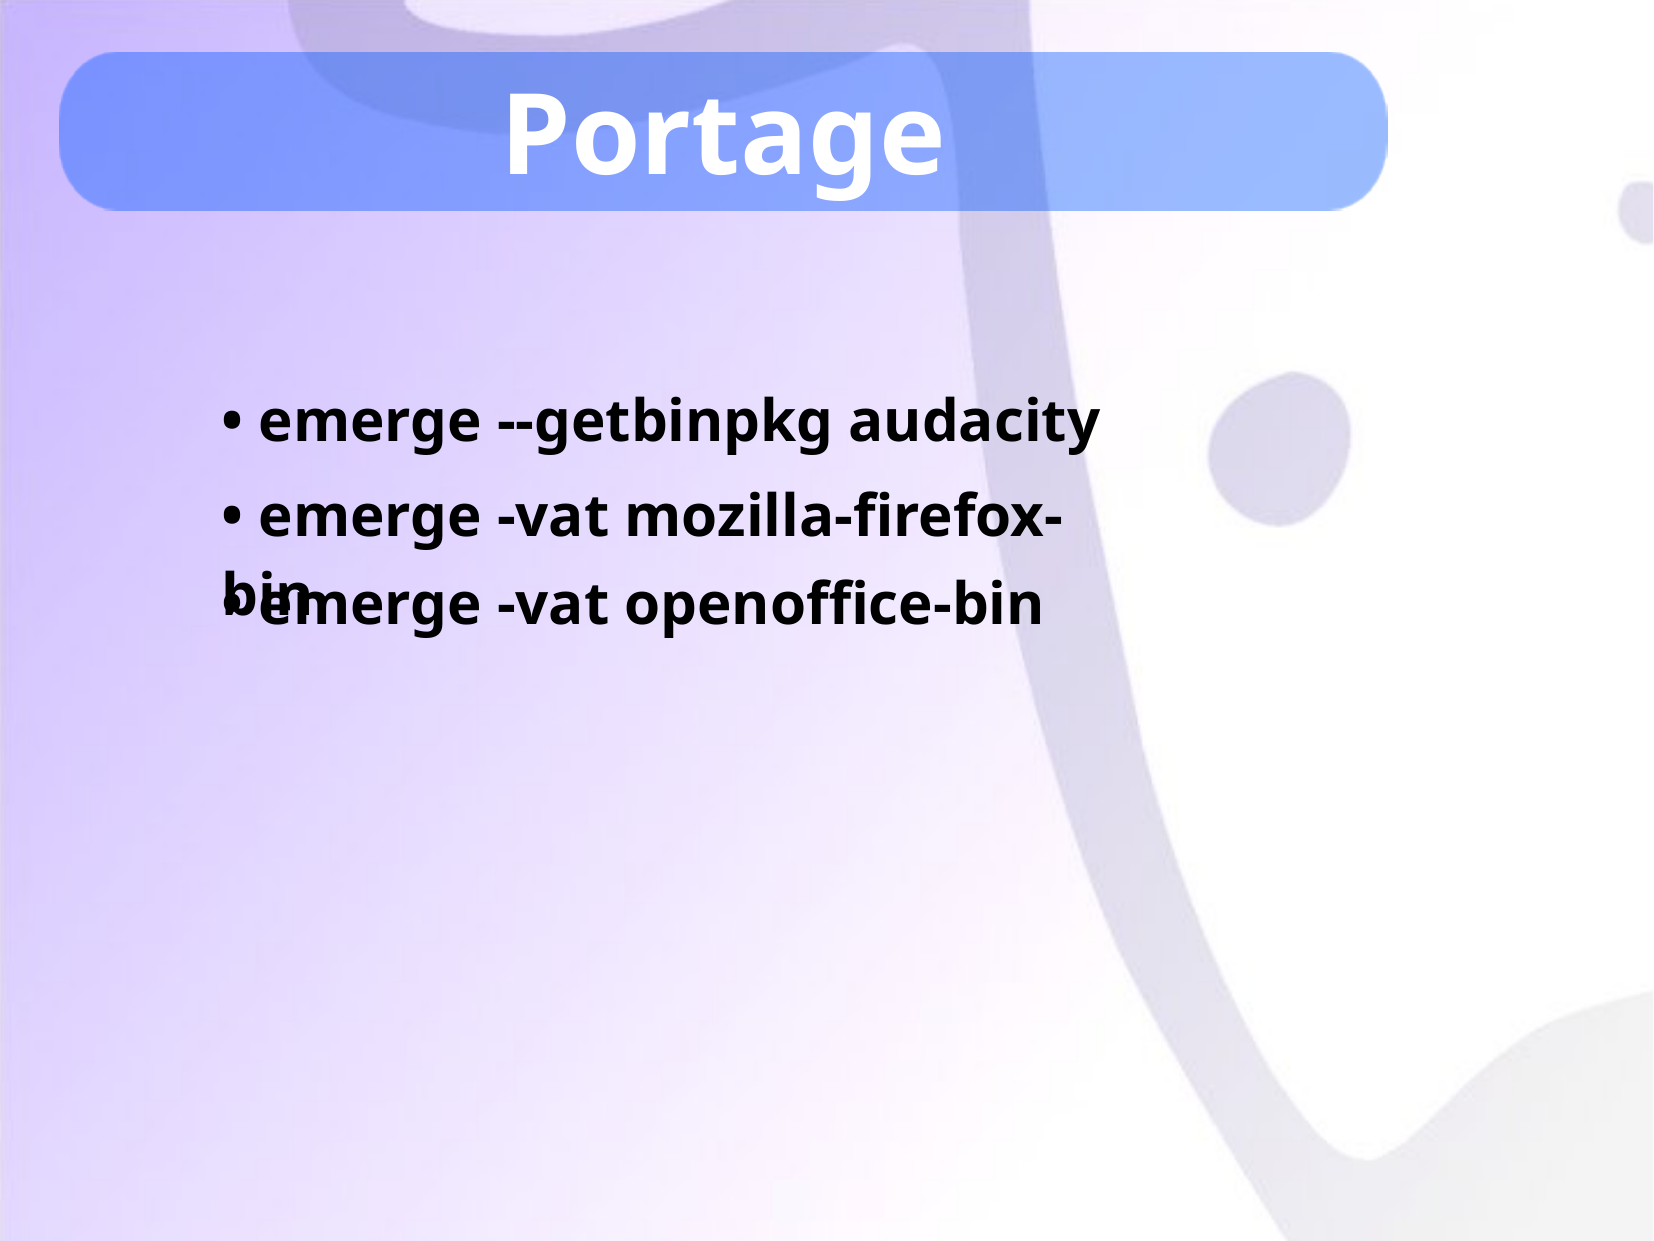

Portage
• emerge --getbinpkg audacity
• emerge -vat mozilla-firefox-bin
• emerge -vat openoffice-bin